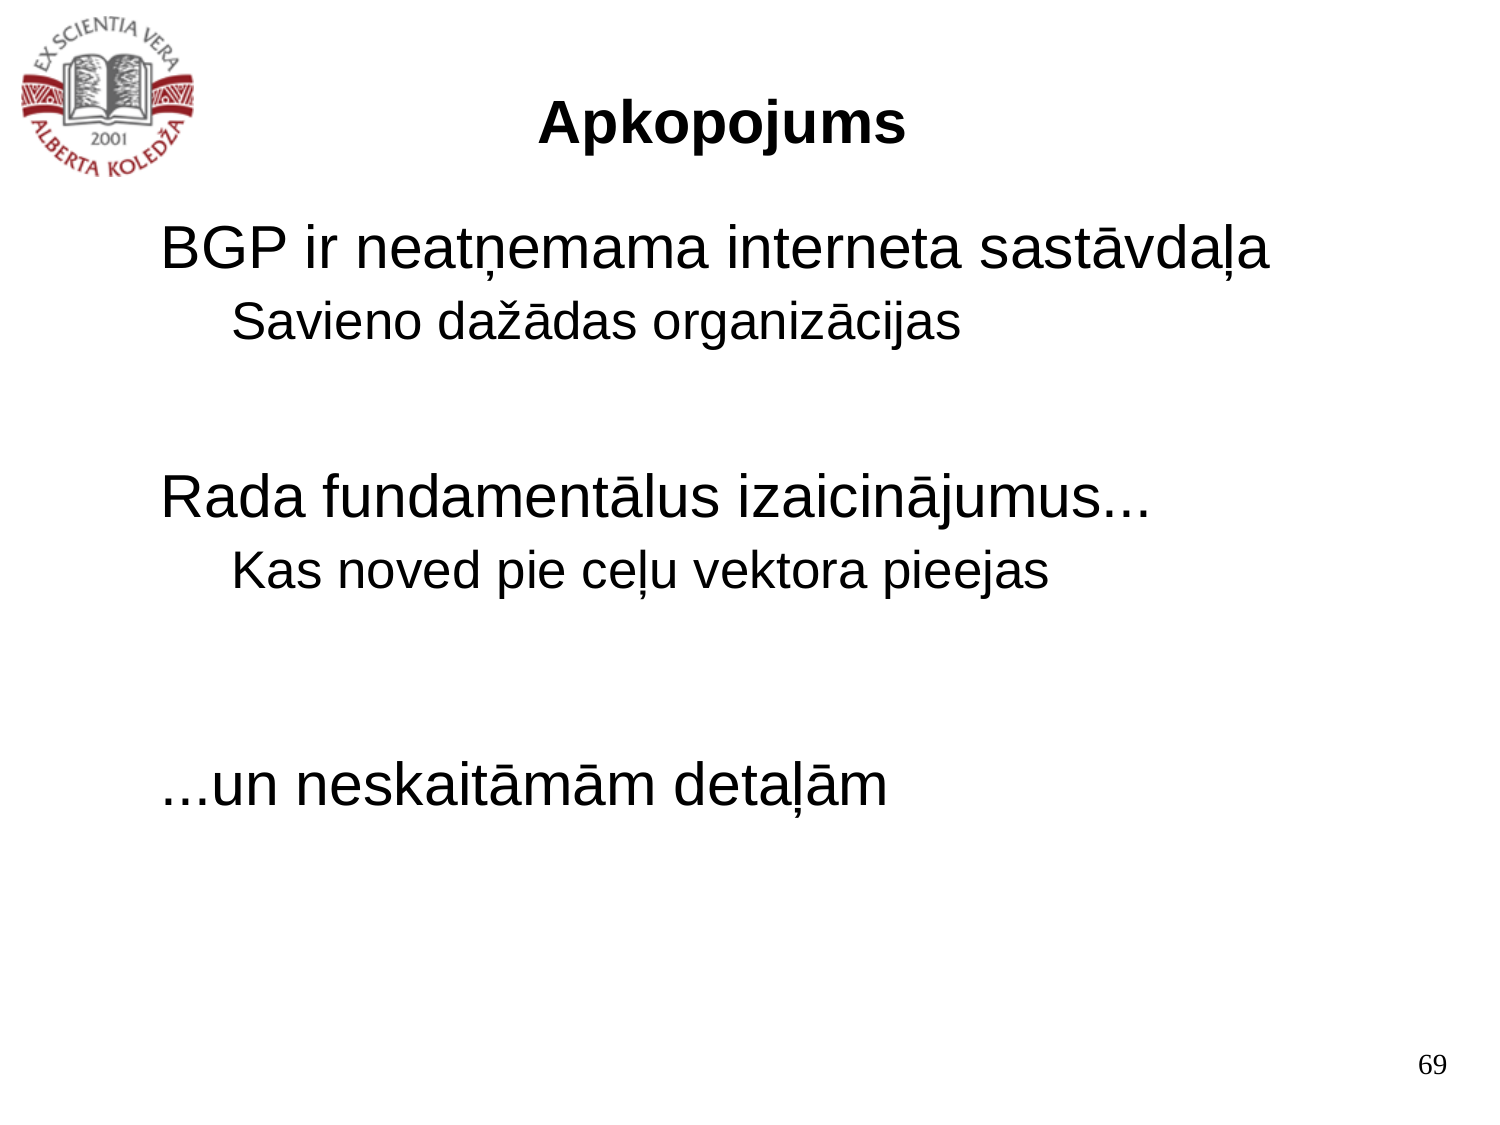

# Apkopojums
BGP ir neatņemama interneta sastāvdaļa
Savieno dažādas organizācijas
Rada fundamentālus izaicinājumus...
Kas noved pie ceļu vektora pieejas
...un neskaitāmām detaļām